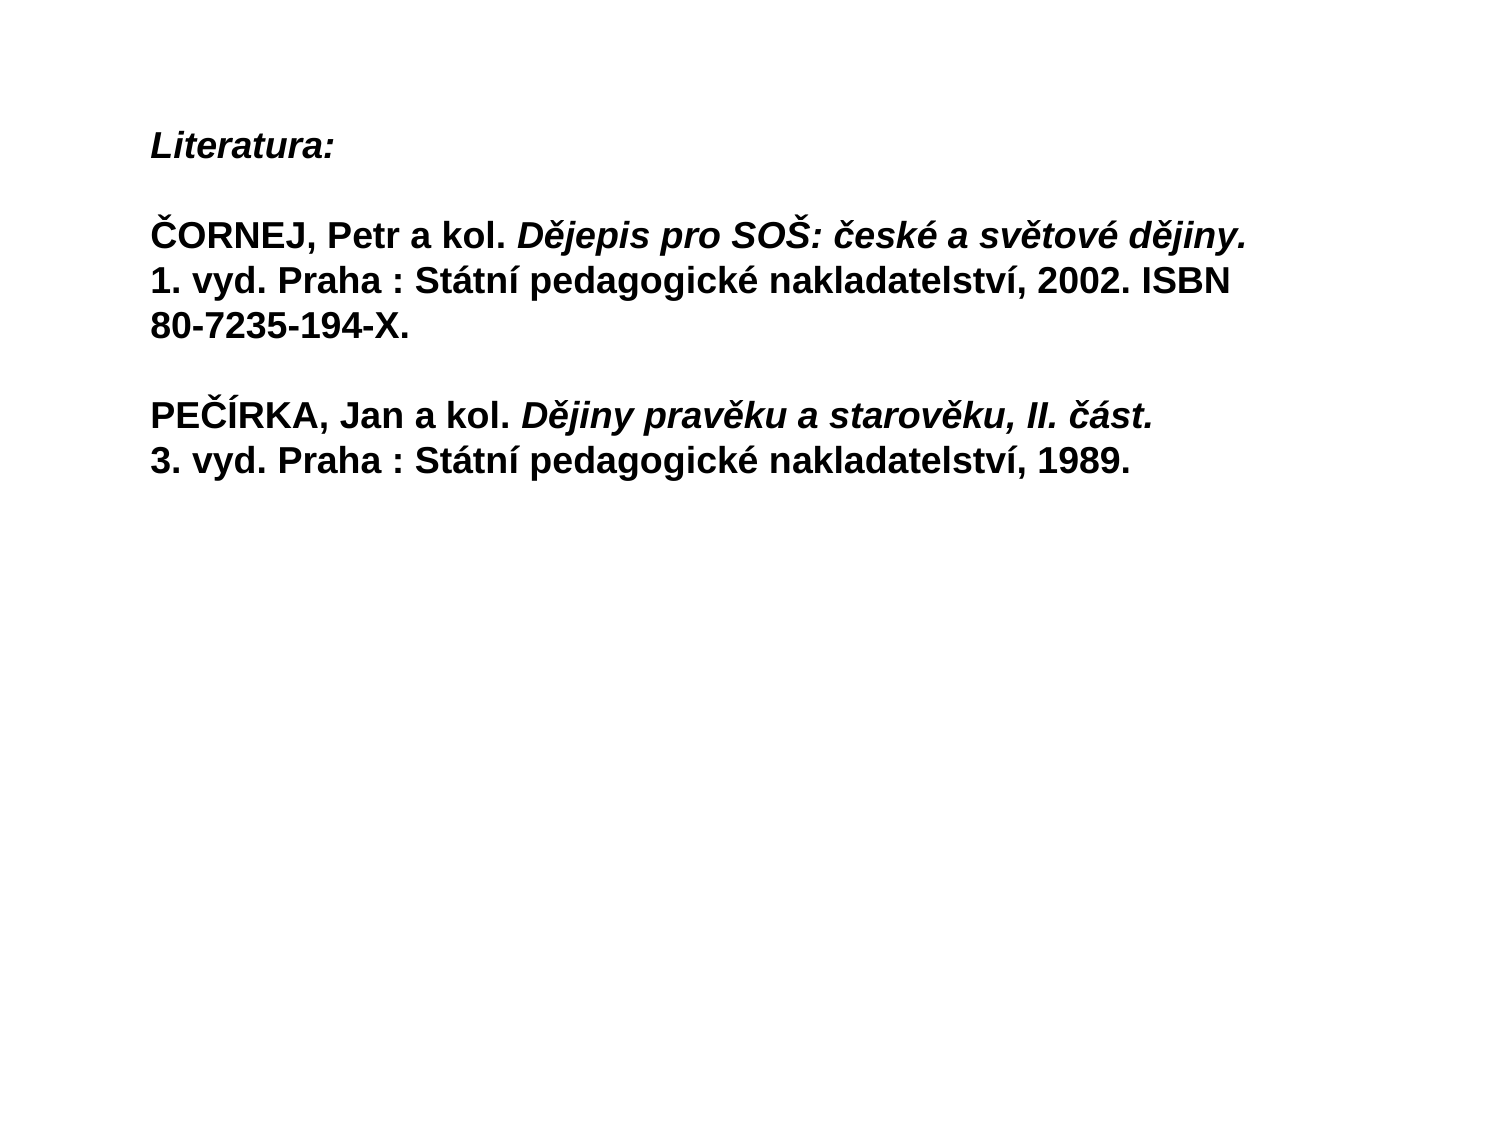

Literatura:
ČORNEJ, Petr a kol. Dějepis pro SOŠ: české a světové dějiny. 1. vyd. Praha : Státní pedagogické nakladatelství, 2002. ISBN 80-7235-194-X.
PEČÍRKA, Jan a kol. Dějiny pravěku a starověku, II. část.
3. vyd. Praha : Státní pedagogické nakladatelství, 1989.